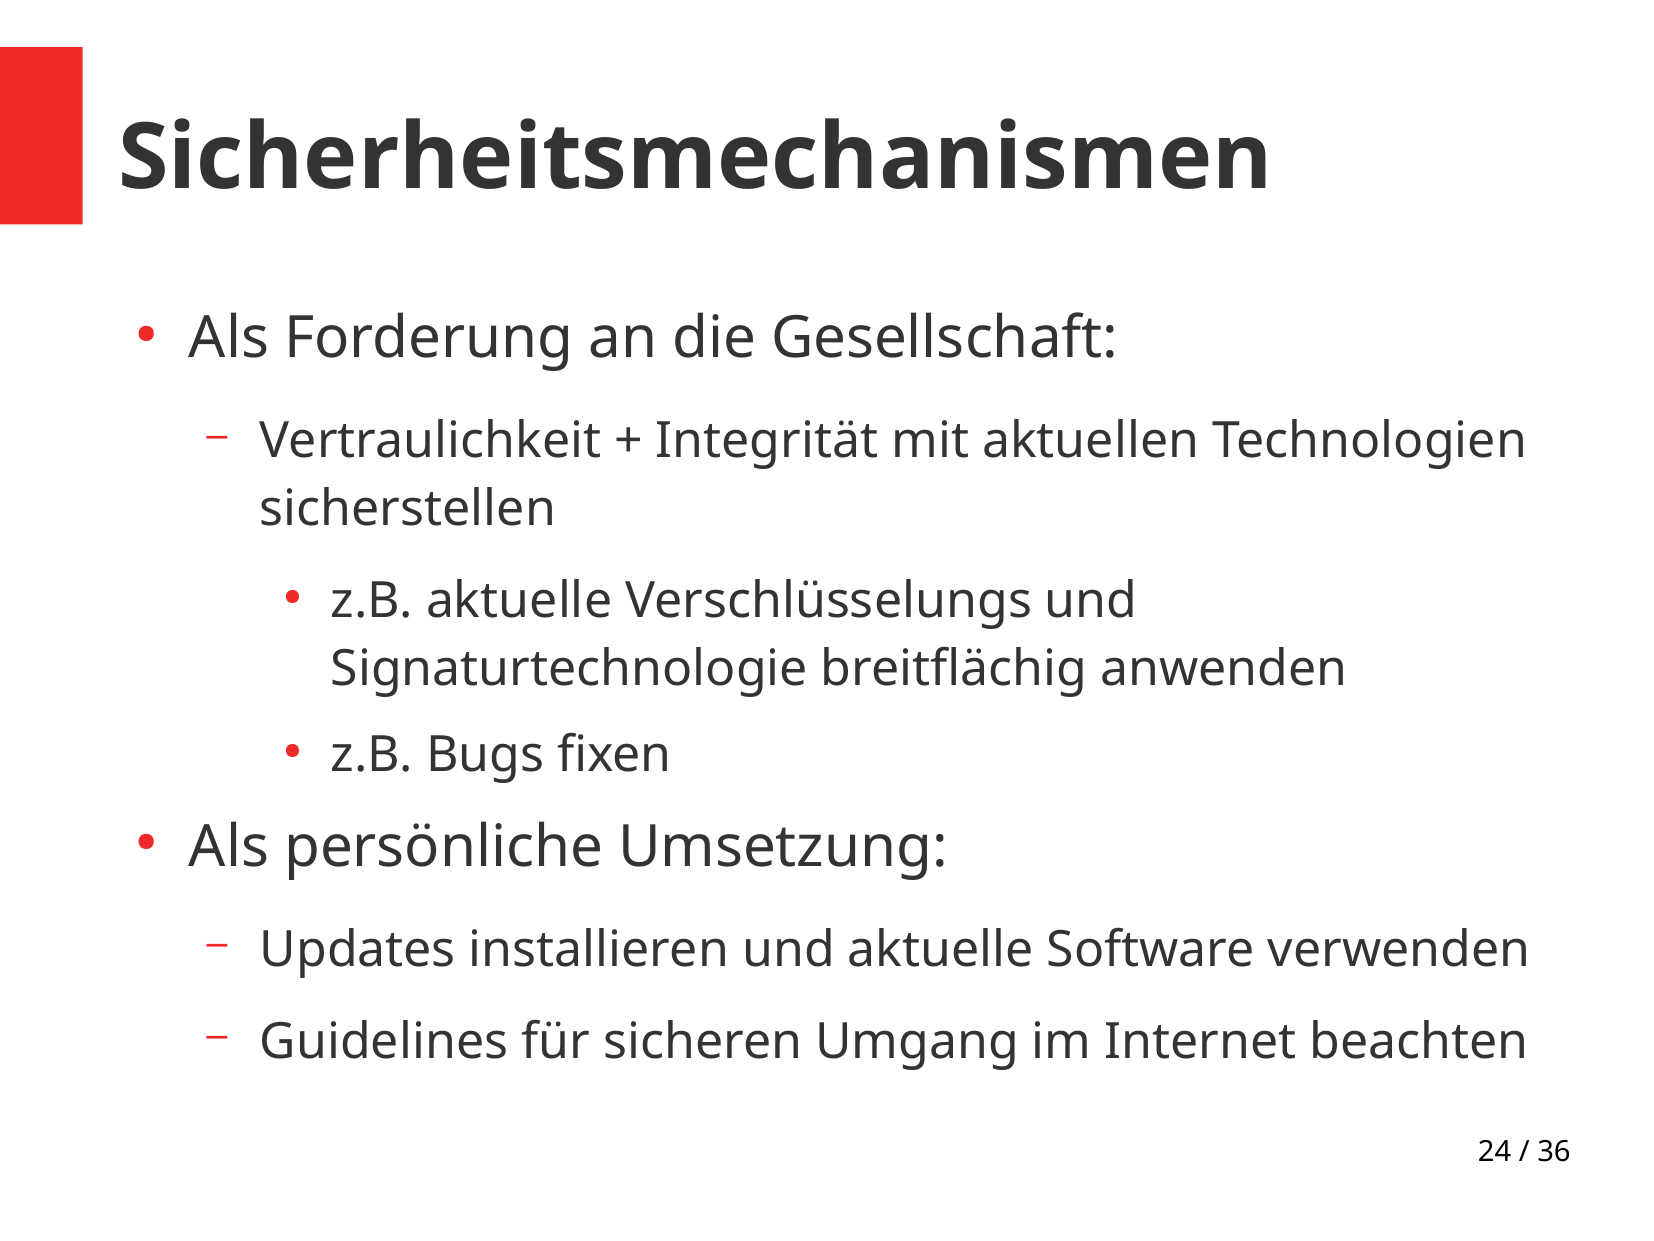

# Sicherheitsmechanismen
Als Forderung an die Gesellschaft:
Vertraulichkeit + Integrität mit aktuellen Technologien sicherstellen
z.B. aktuelle Verschlüsselungs und Signaturtechnologie breitflächig anwenden
z.B. Bugs fixen
Als persönliche Umsetzung:
Updates installieren und aktuelle Software verwenden
Guidelines für sicheren Umgang im Internet beachten
24